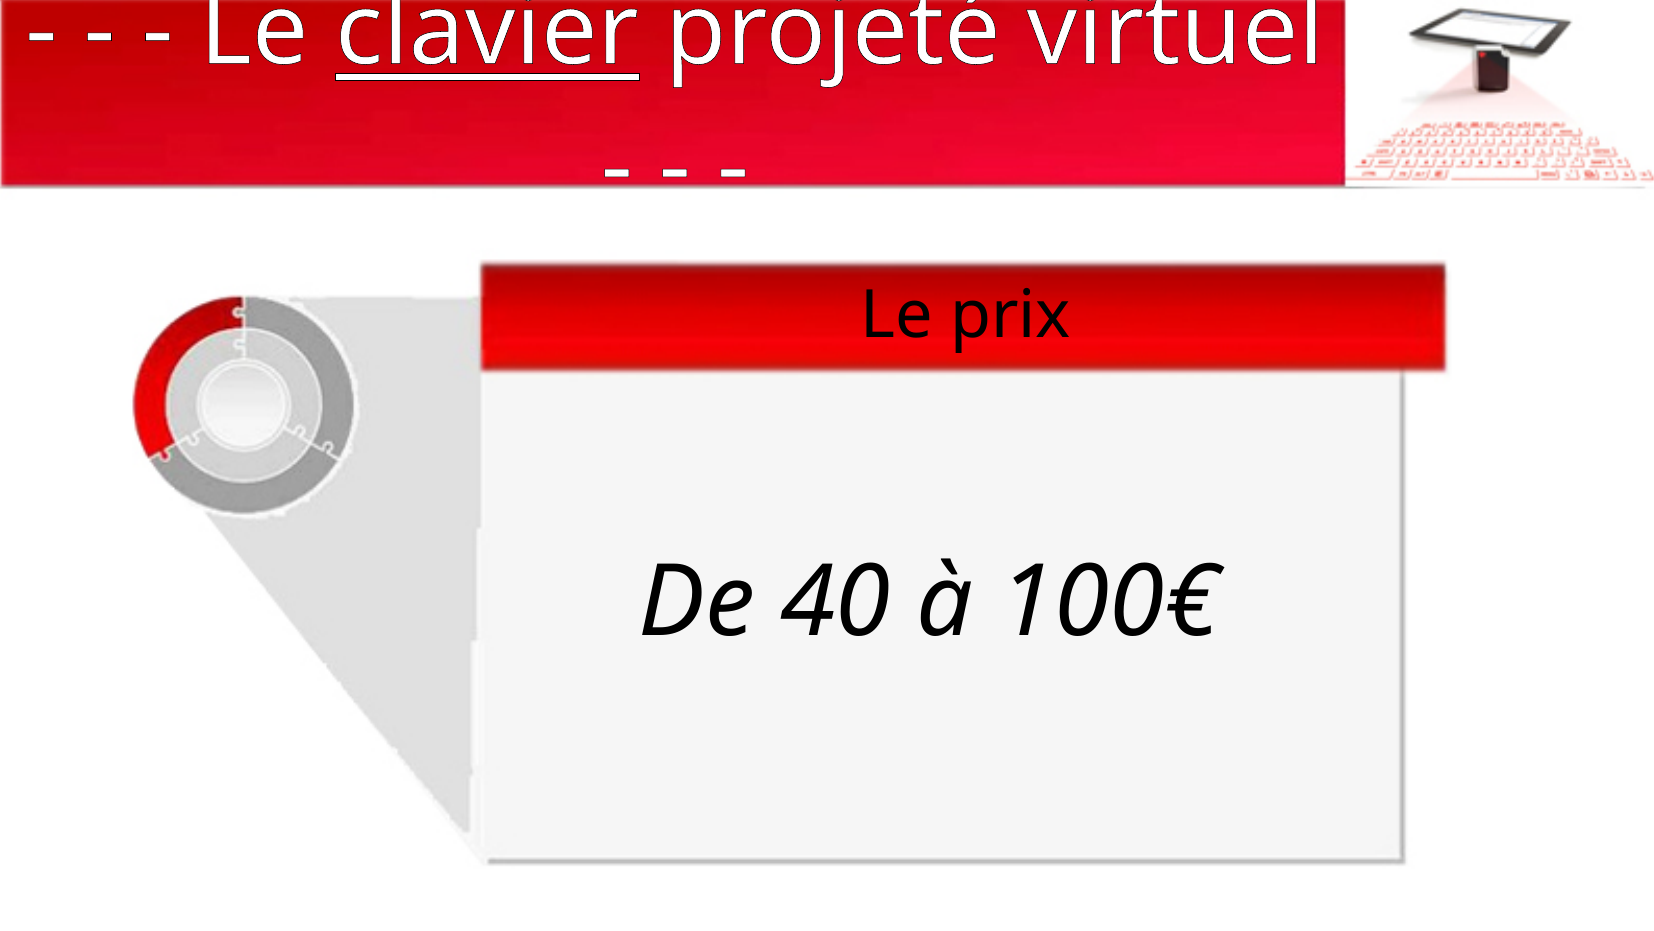

- - - Le clavier projeté virtuel - - -
# Le prix
De 40 à 100€